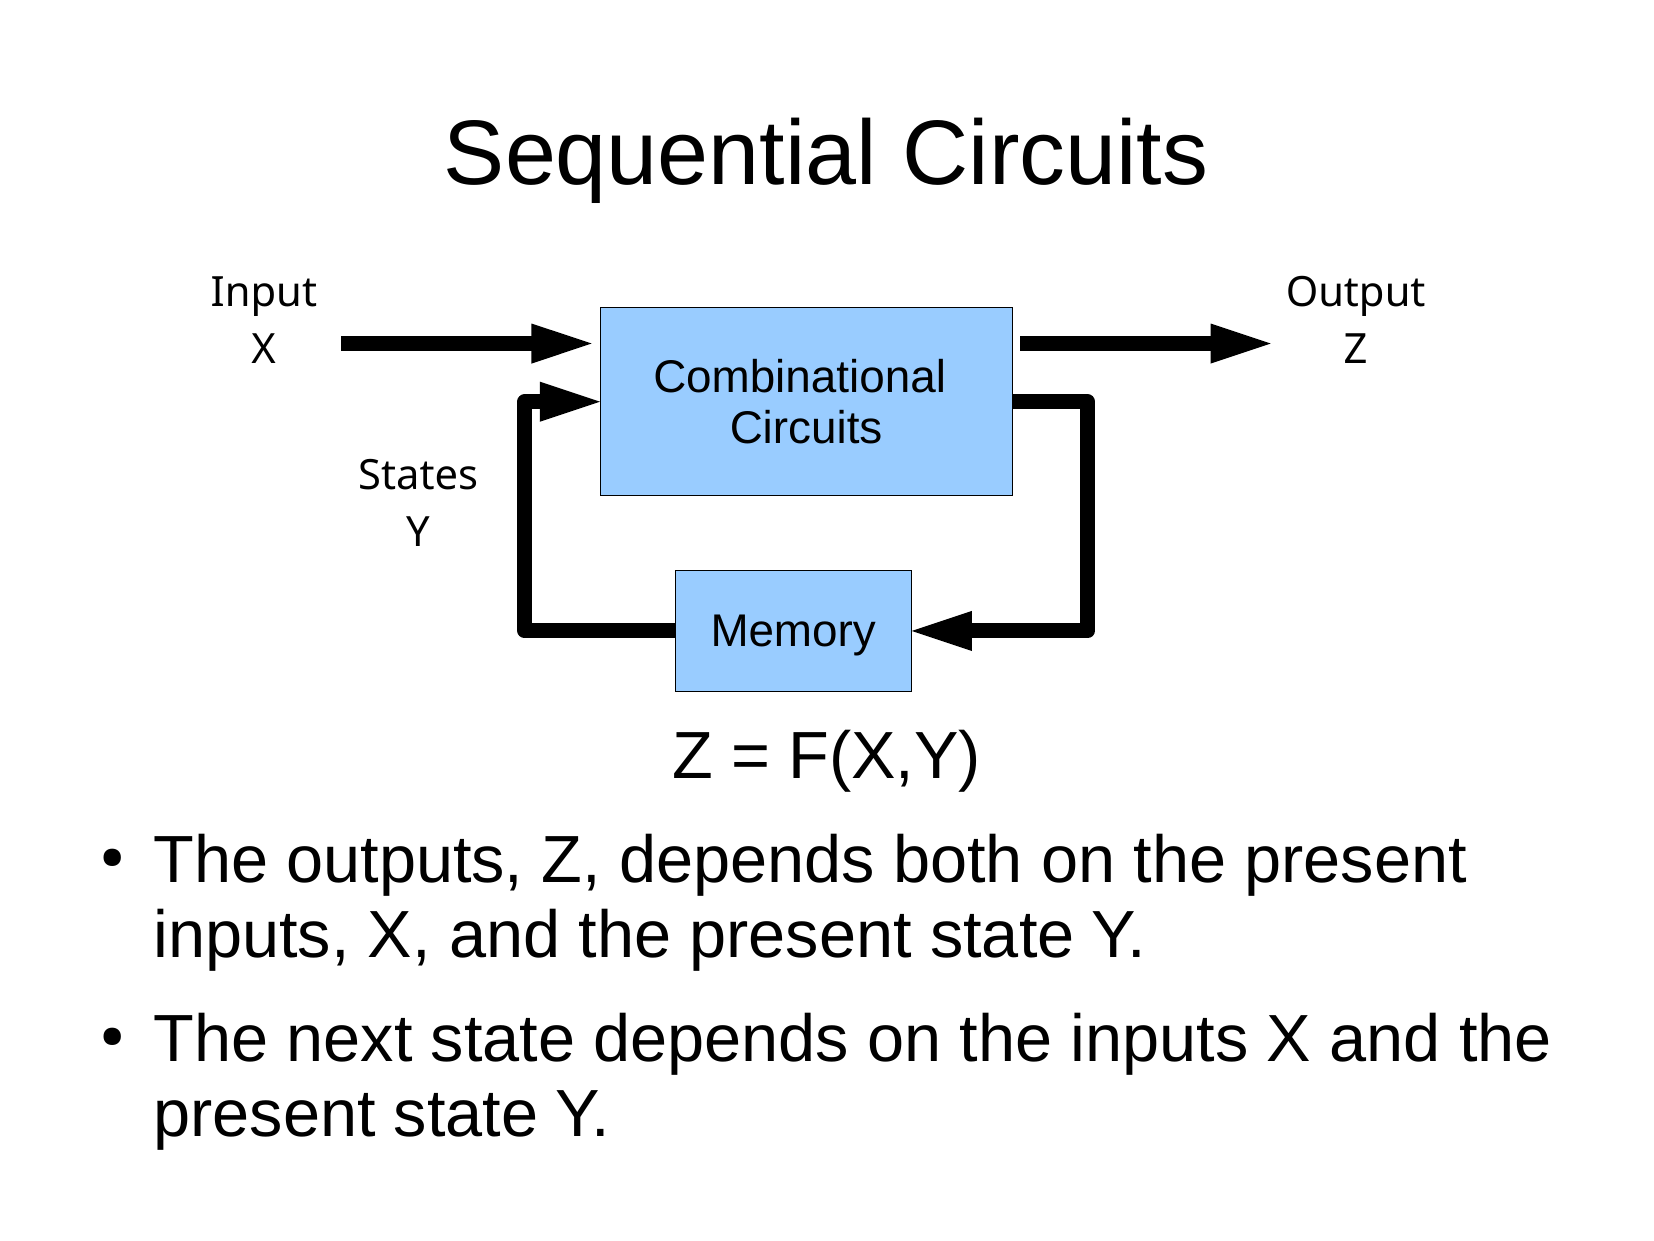

# Sequential Circuits
Input
X
Output
Z
Combinational
Circuits
States
Y
Memory
Z = F(X,Y)
The outputs, Z, depends both on the present inputs, X, and the present state Y.
The next state depends on the inputs X and the present state Y.